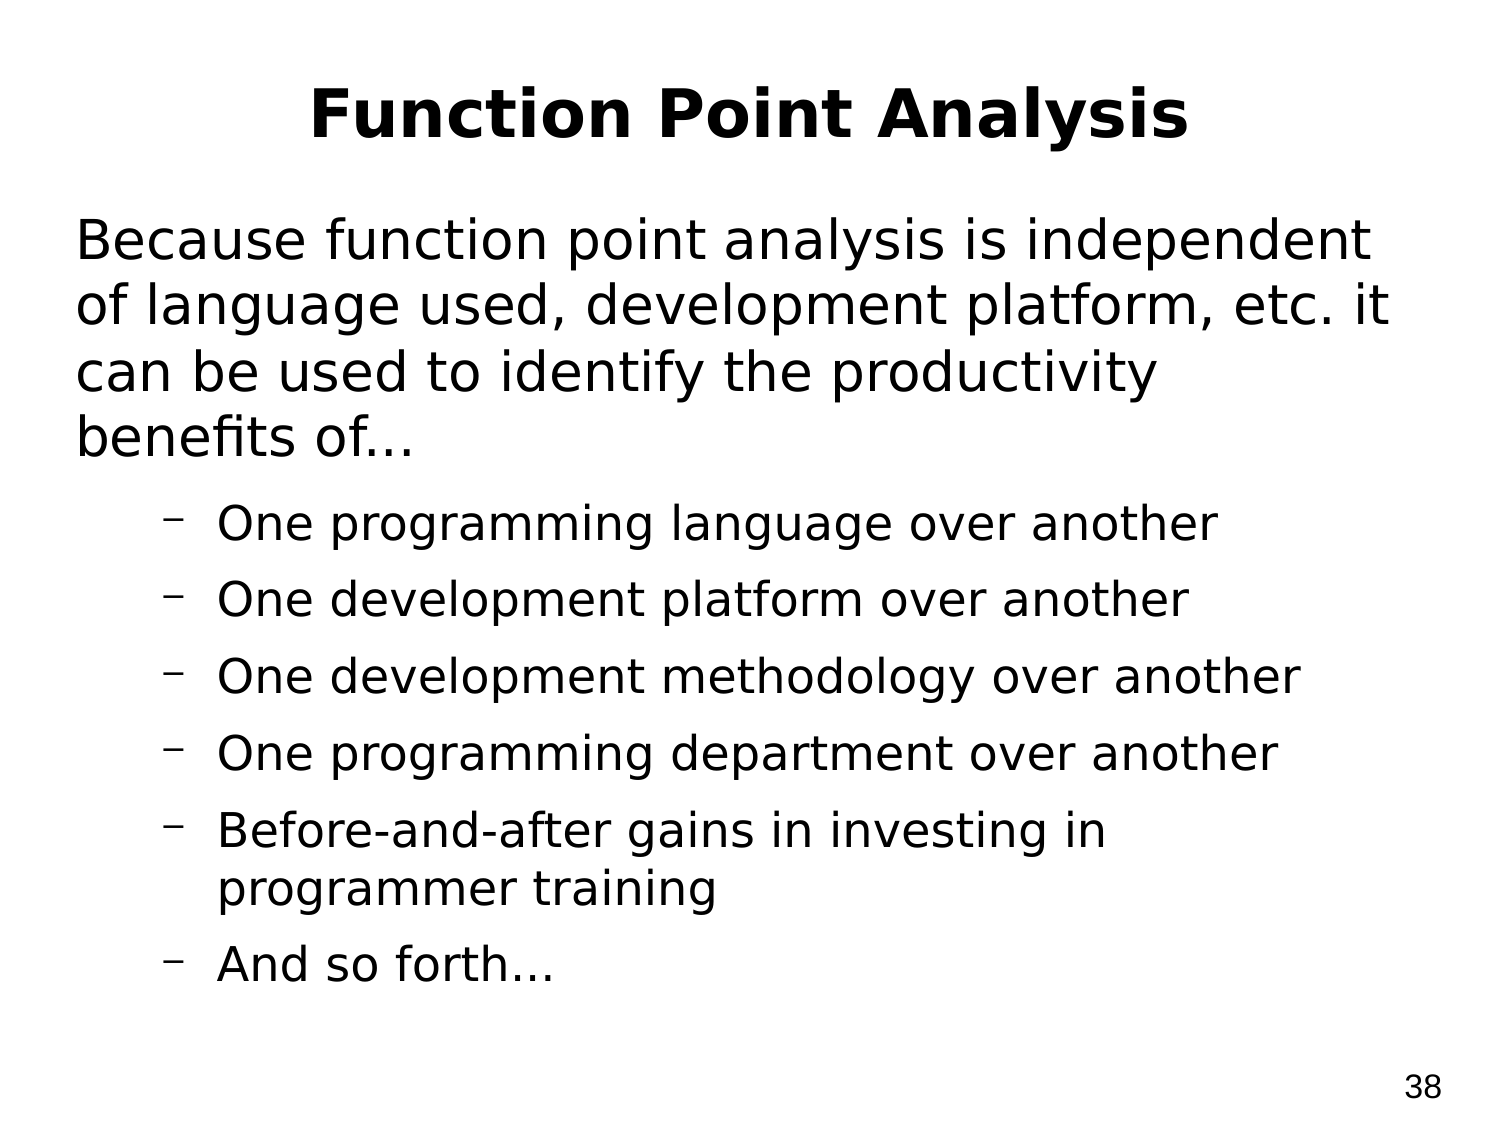

# Function Point Analysis
Because function point analysis is independent of language used, development platform, etc. it can be used to identify the productivity benefits of...
One programming language over another
One development platform over another
One development methodology over another
One programming department over another
Before-and-after gains in investing in programmer training
And so forth...